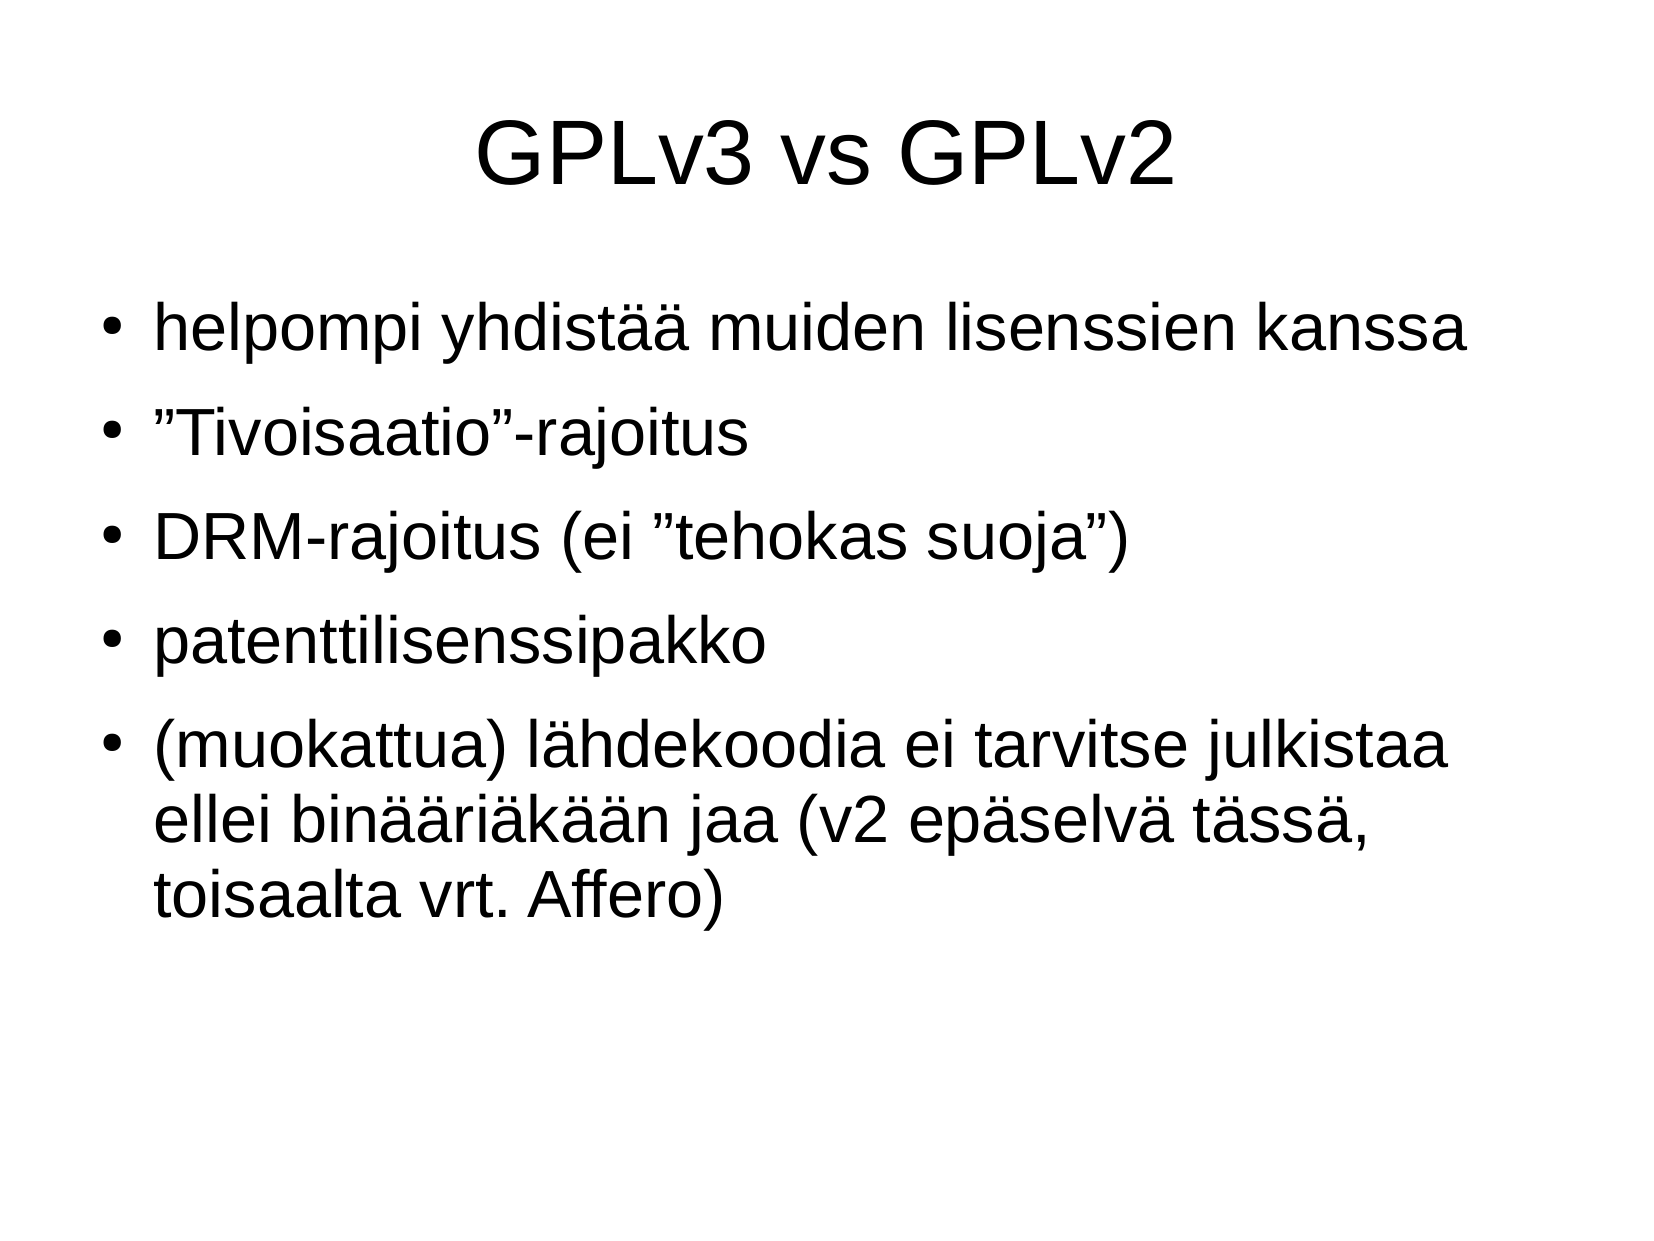

# GPLv3 vs GPLv2
helpompi yhdistää muiden lisenssien kanssa
”Tivoisaatio”-rajoitus
DRM-rajoitus (ei ”tehokas suoja”)
patenttilisenssipakko
(muokattua) lähdekoodia ei tarvitse julkistaa ellei binääriäkään jaa (v2 epäselvä tässä, toisaalta vrt. Affero)